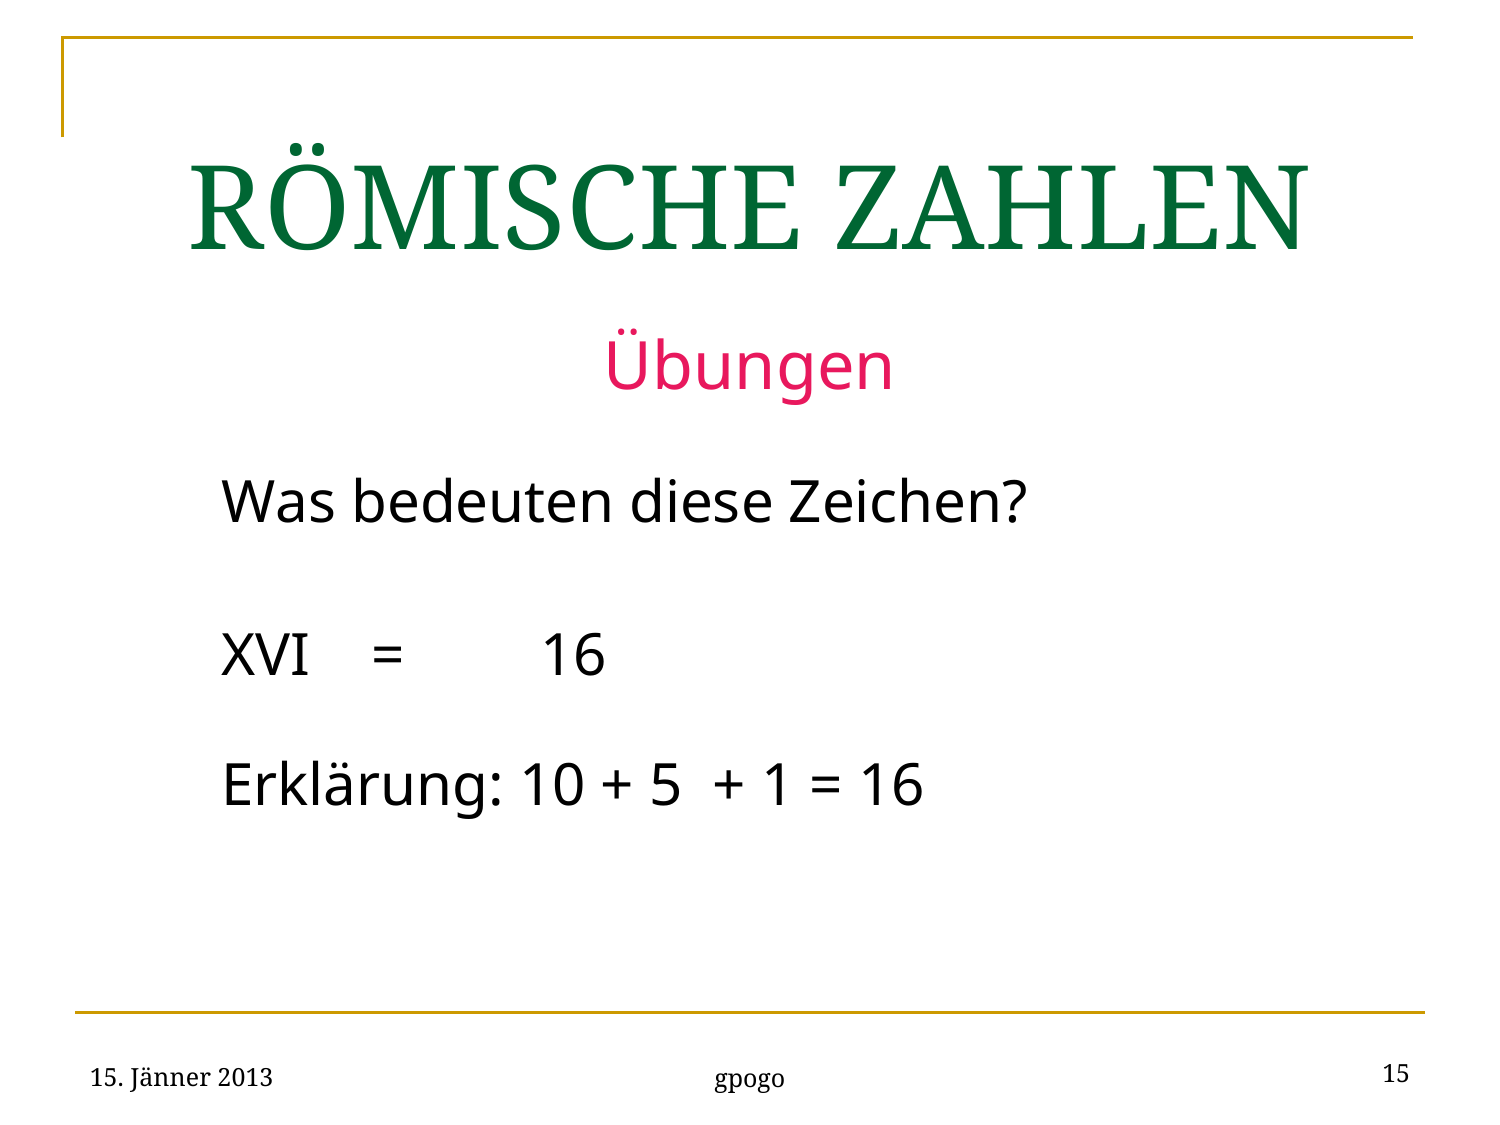

# RÖMISCHE ZAHLEN
Übungen
Was bedeuten diese Zeichen?
XVI	=
16
Erklärung: 10 + 5 + 1 = 16
15. Jänner 2013
gpogo